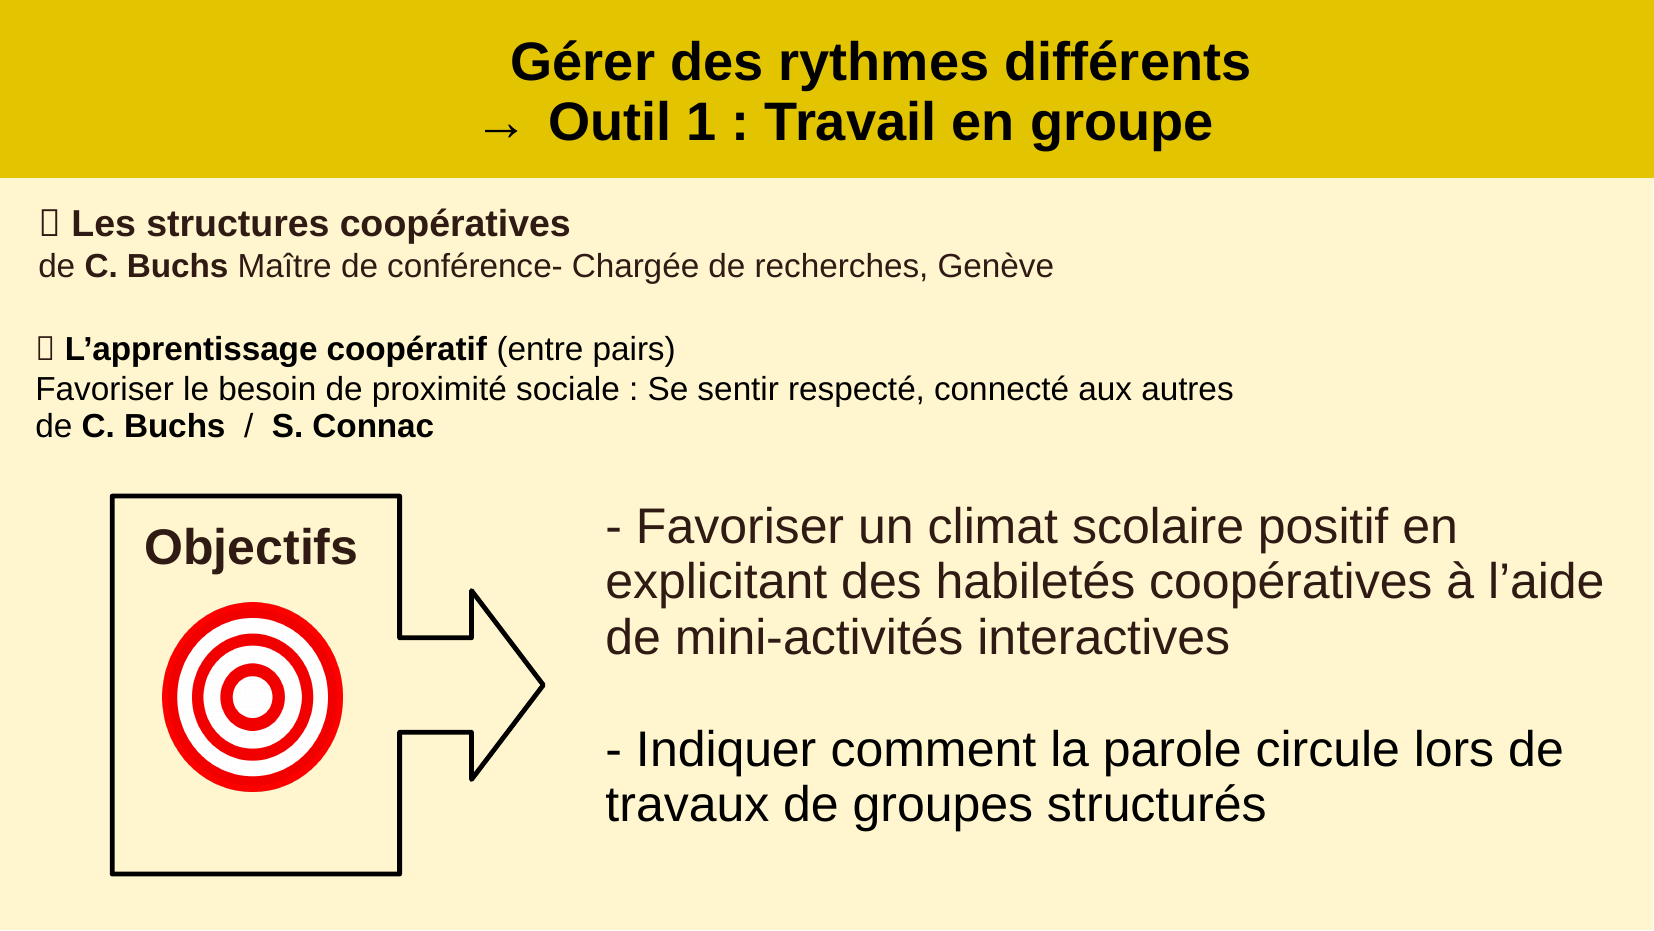

Gérer des rythmes différents
→ 	Outil 1 : Travail en groupe
 Les structures coopératives
de C. Buchs Maître de conférence- Chargée de recherches, Genève
#  L’apprentissage coopératif (entre pairs) Favoriser le besoin de proximité sociale : Se sentir respecté, connecté aux autres de C. Buchs / S. Connac
- Favoriser un climat scolaire positif en explicitant des habiletés coopératives à l’aide de mini-activités interactives
- Indiquer comment la parole circule lors de travaux de groupes structurés
Objectifs